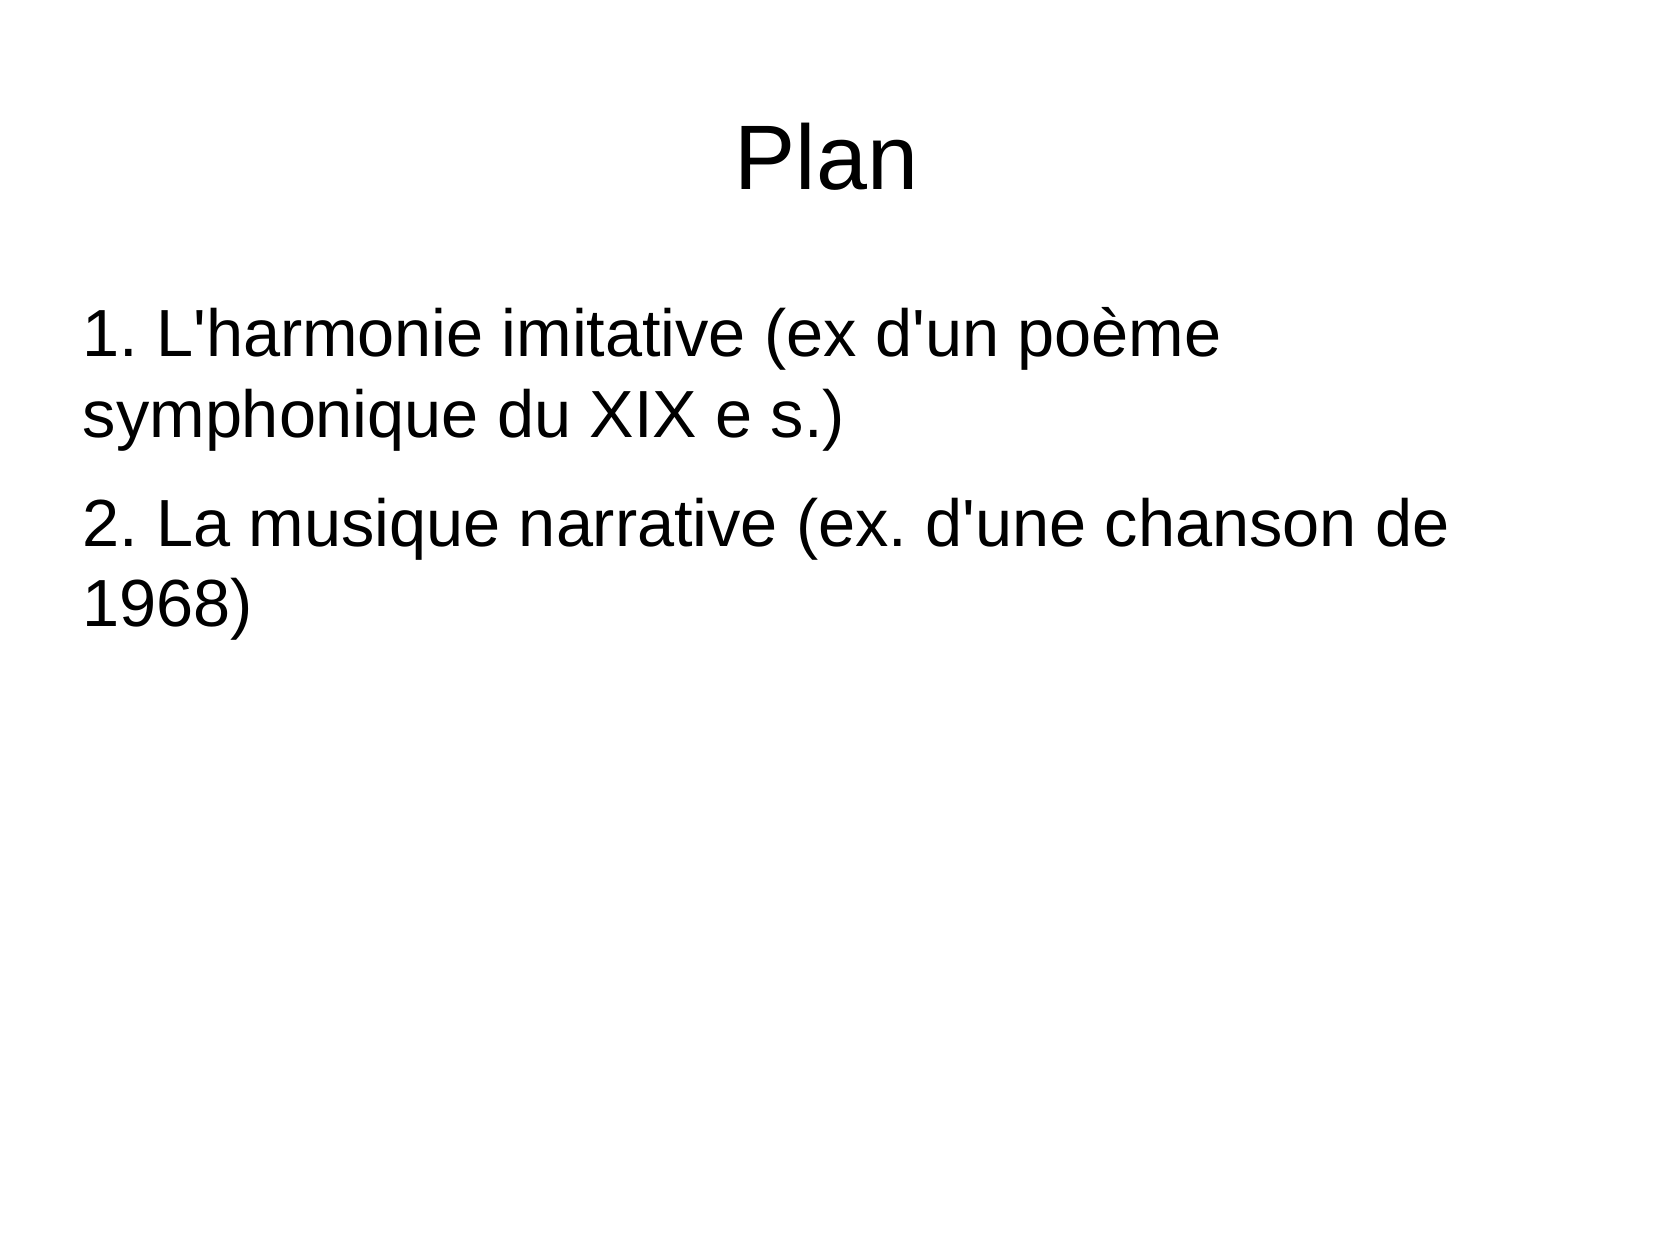

# Plan
1. L'harmonie imitative (ex d'un poème symphonique du XIX e s.)
2. La musique narrative (ex. d'une chanson de 1968)